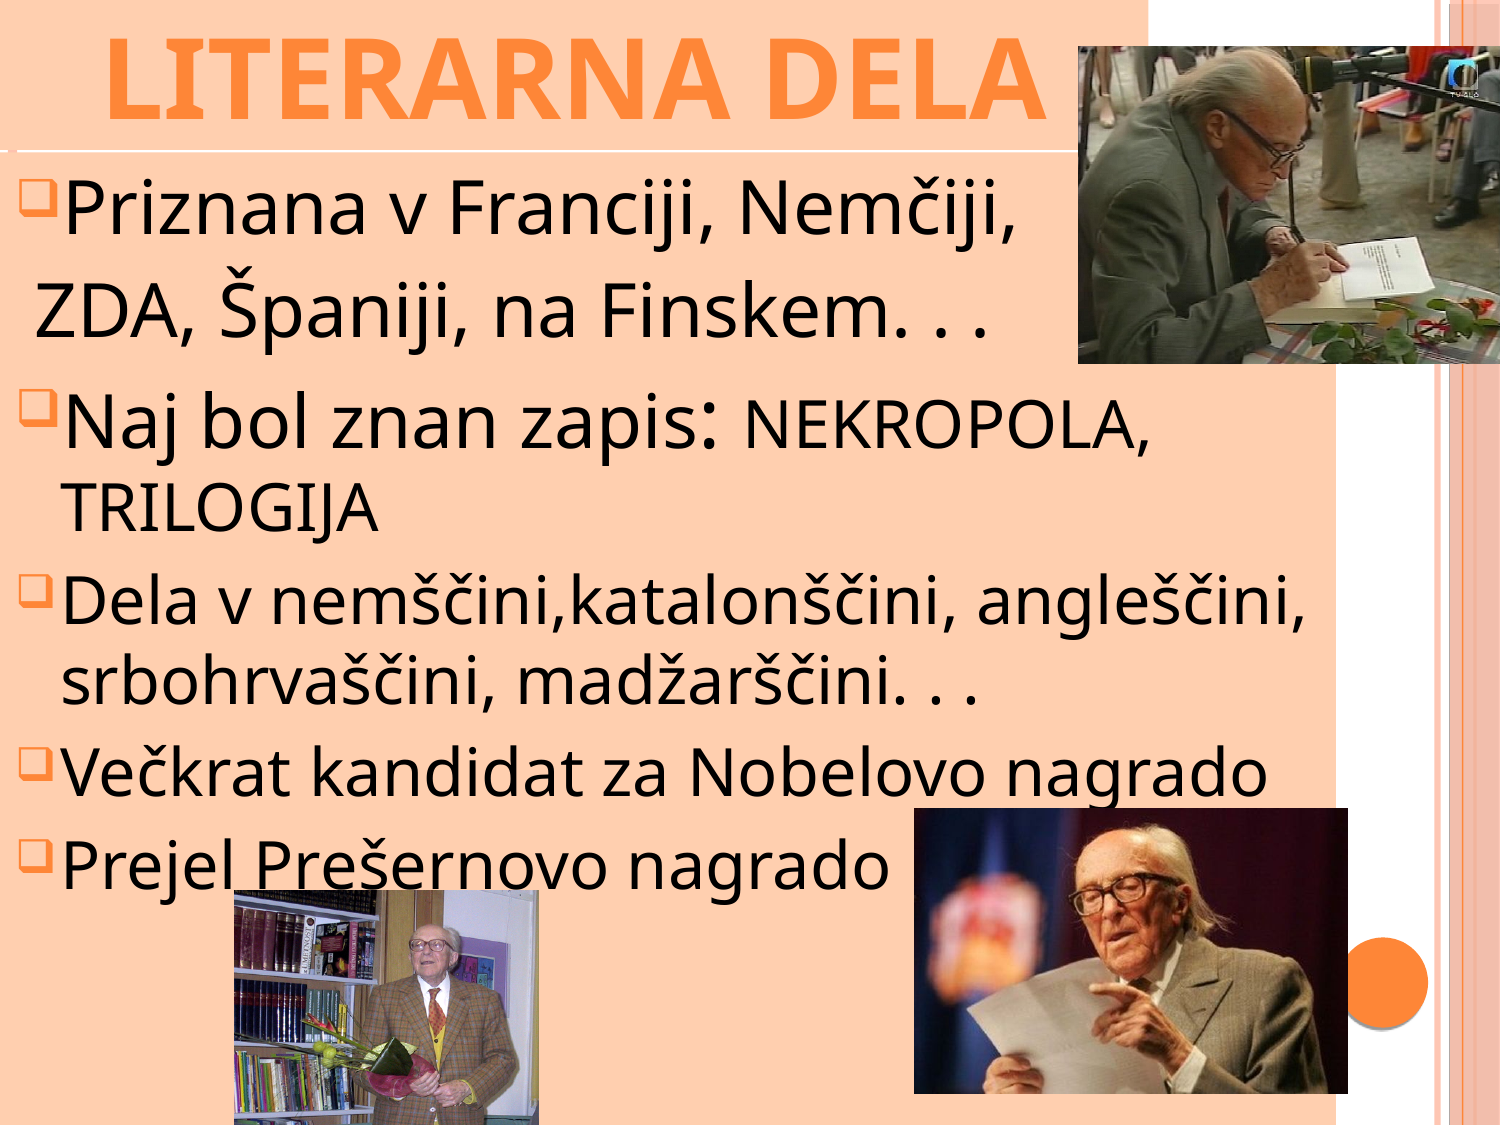

Literarna dela
#
Priznana v Franciji, Nemčiji,
 ZDA, Španiji, na Finskem. . .
Naj bol znan zapis: NEKROPOLA, TRILOGIJA
Dela v nemščini,katalonščini, angleščini, srbohrvaščini, madžarščini. . .
Večkrat kandidat za Nobelovo nagrado
Prejel Prešernovo nagrado